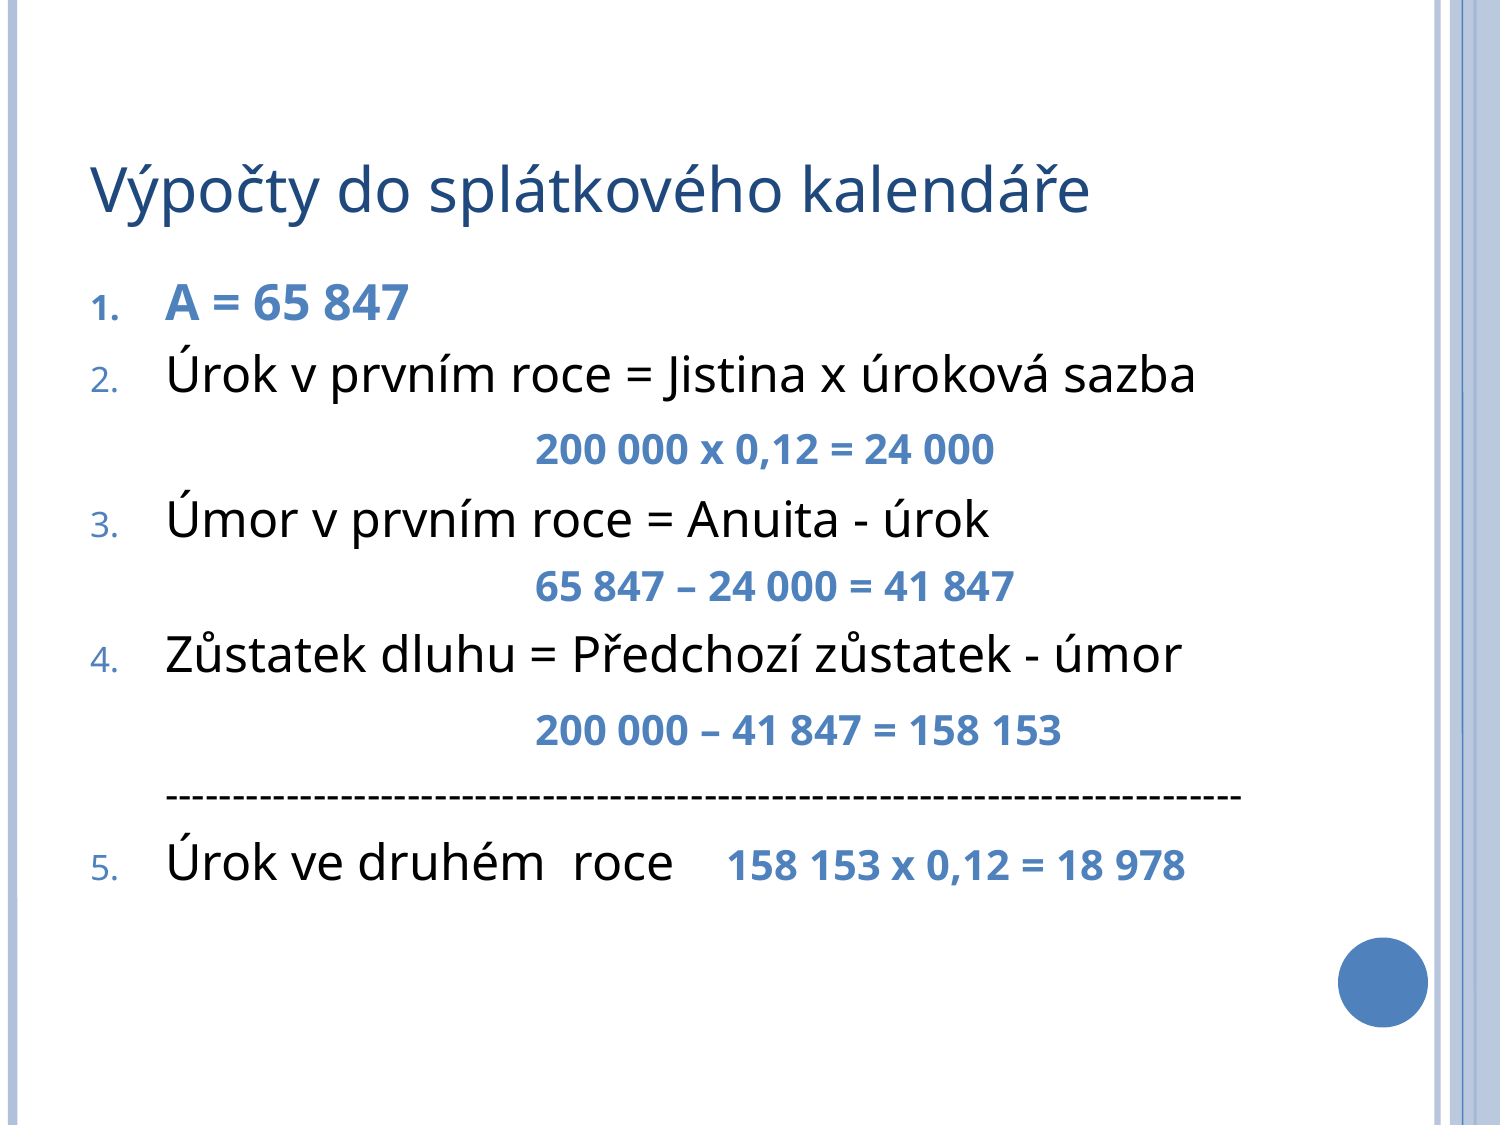

# Výpočty do splátkového kalendáře
A = 65 847
Úrok v prvním roce = Jistina x úroková sazba
					200 000 x 0,12 = 24 000
Úmor v prvním roce = Anuita - úrok
					65 847 – 24 000 = 41 847
Zůstatek dluhu = Předchozí zůstatek - úmor
					200 000 – 41 847 = 158 153
--------------------------------------------------------------------------------
Úrok ve druhém roce 158 153 x 0,12 = 18 978